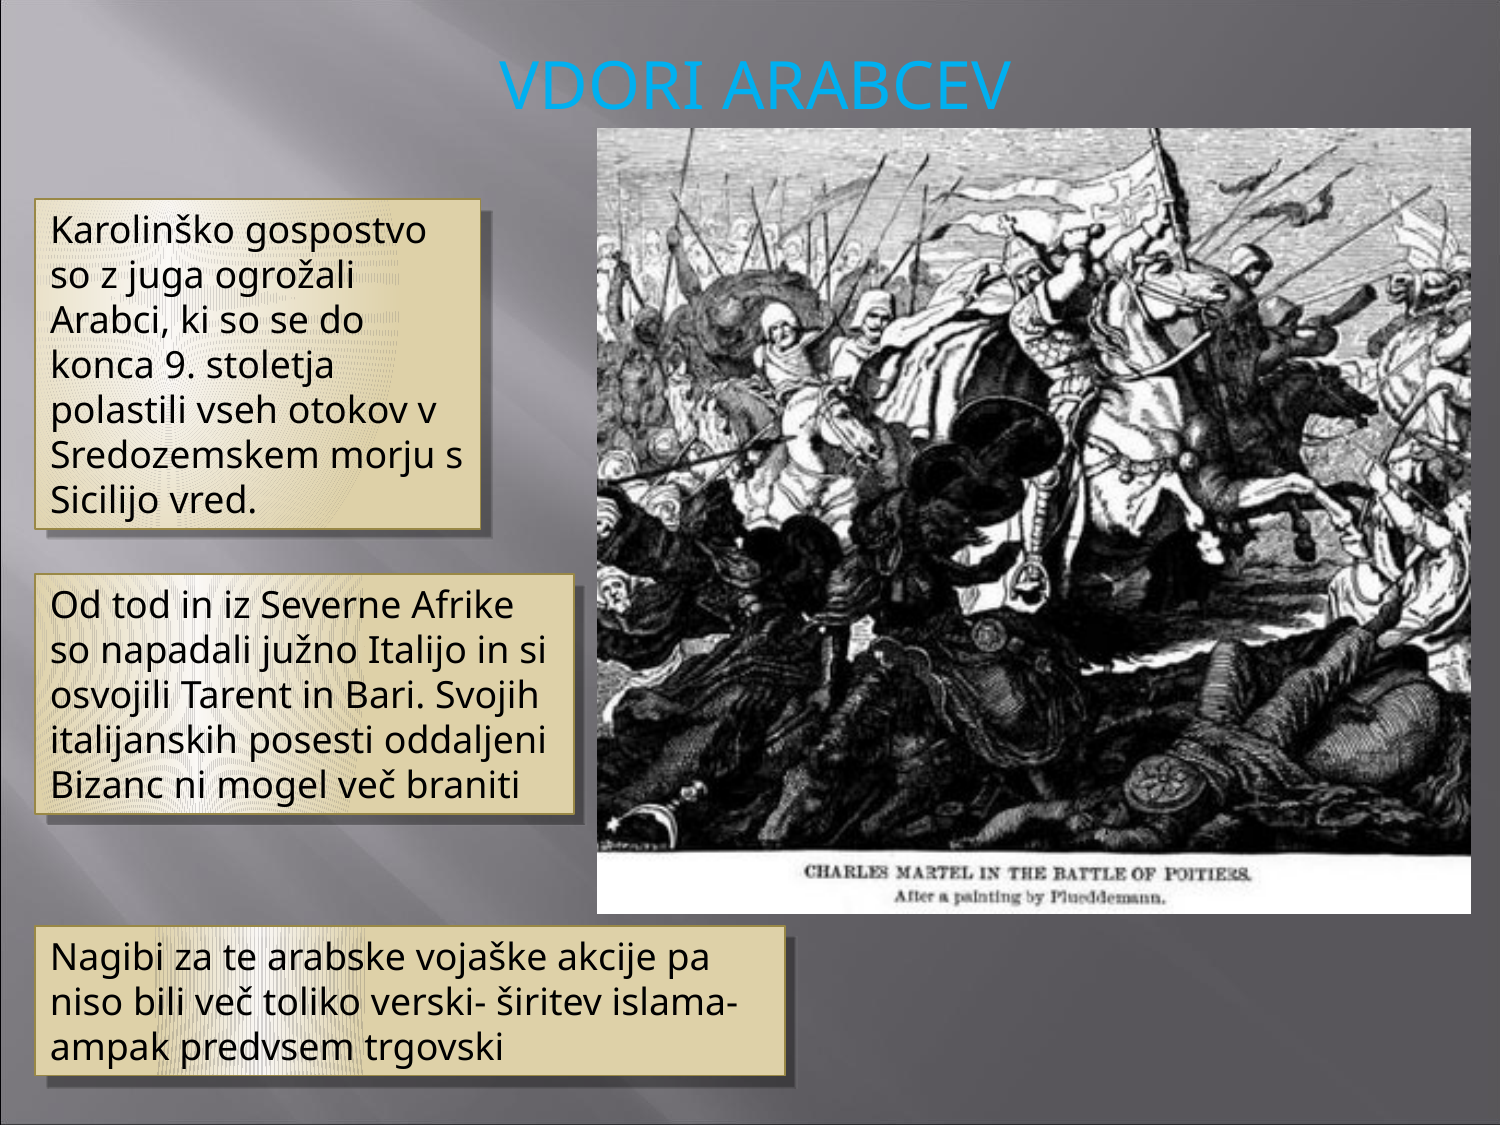

VDORI ARABCEV
Karolinško gospostvo so z juga ogrožali Arabci, ki so se do konca 9. stoletja polastili vseh otokov v Sredozemskem morju s Sicilijo vred.
Od tod in iz Severne Afrike so napadali južno Italijo in si osvojili Tarent in Bari. Svojih italijanskih posesti oddaljeni Bizanc ni mogel več braniti
Nagibi za te arabske vojaške akcije pa niso bili več toliko verski- širitev islama- ampak predvsem trgovski